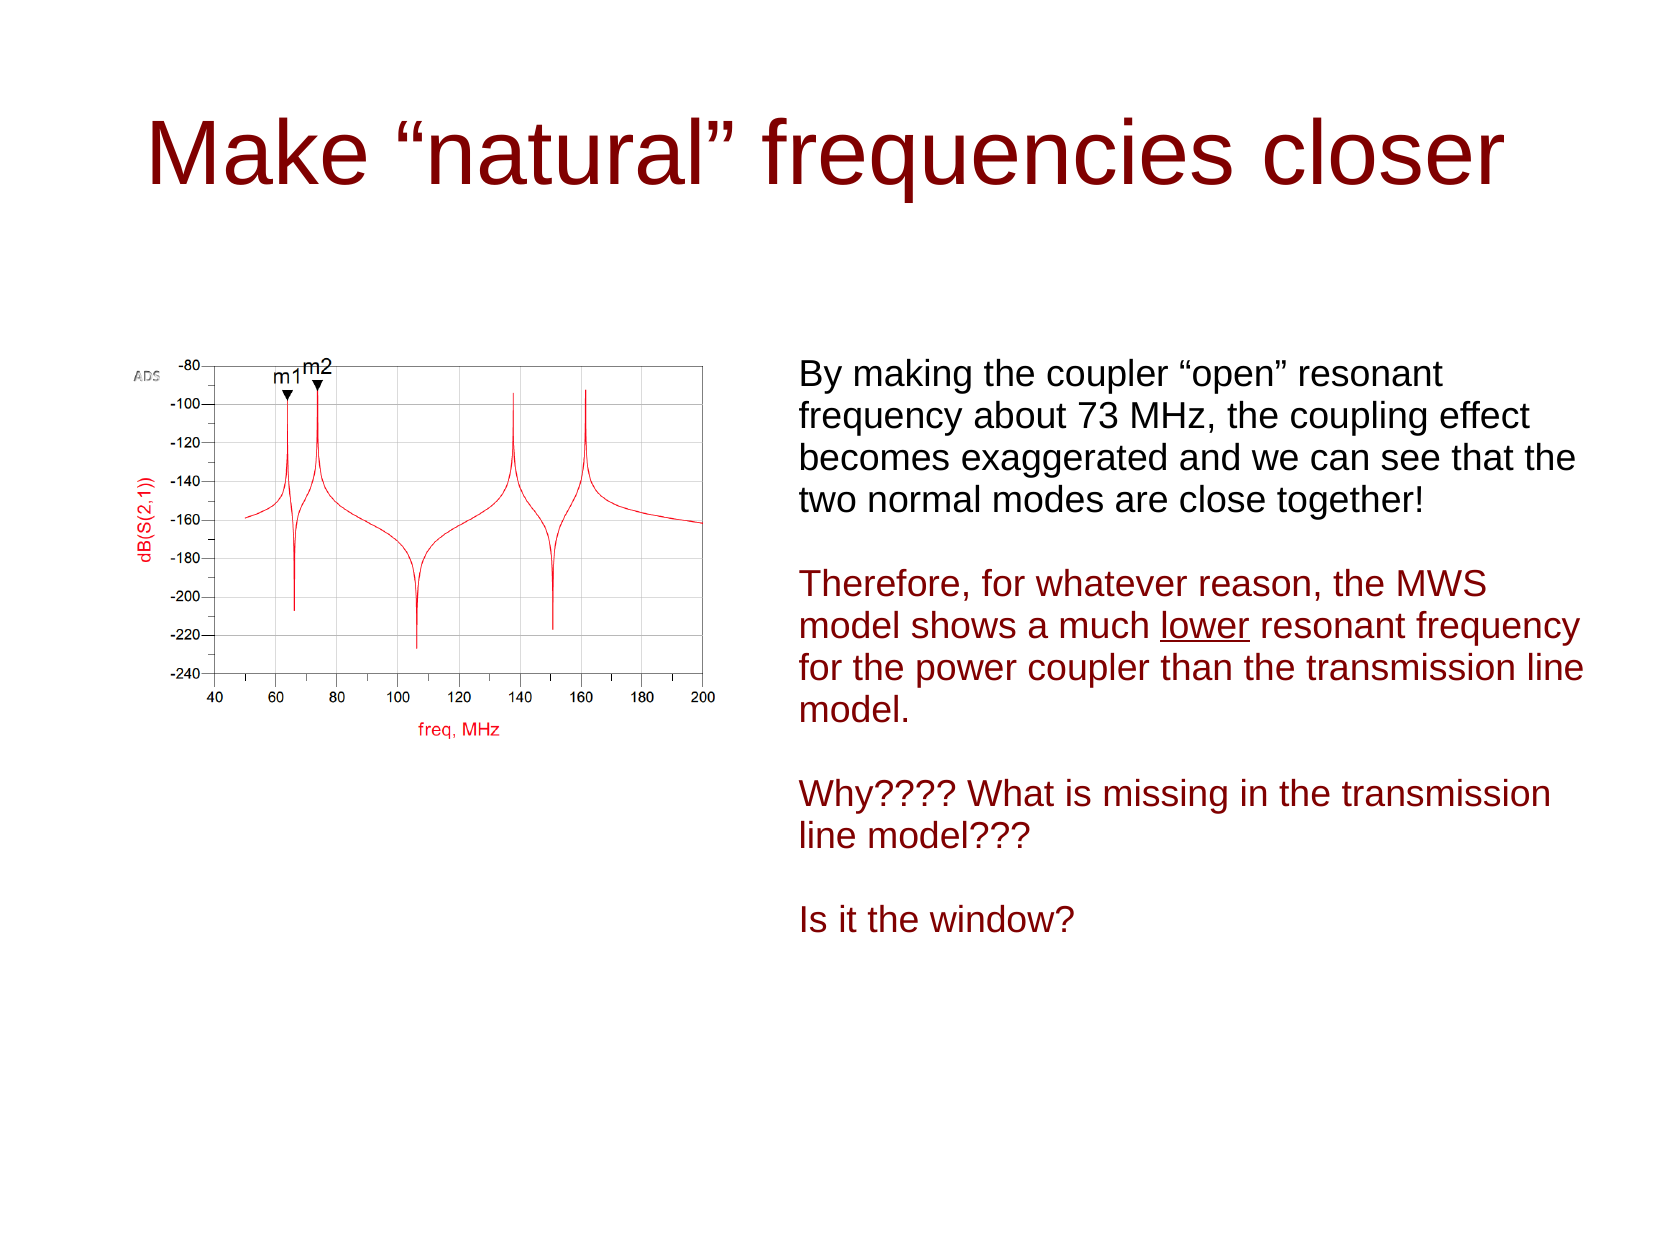

# Make “natural” frequencies closer
By making the coupler “open” resonant frequency about 73 MHz, the coupling effect becomes exaggerated and we can see that the two normal modes are close together!
Therefore, for whatever reason, the MWS model shows a much lower resonant frequency for the power coupler than the transmission line model.
Why???? What is missing in the transmission line model???
Is it the window?